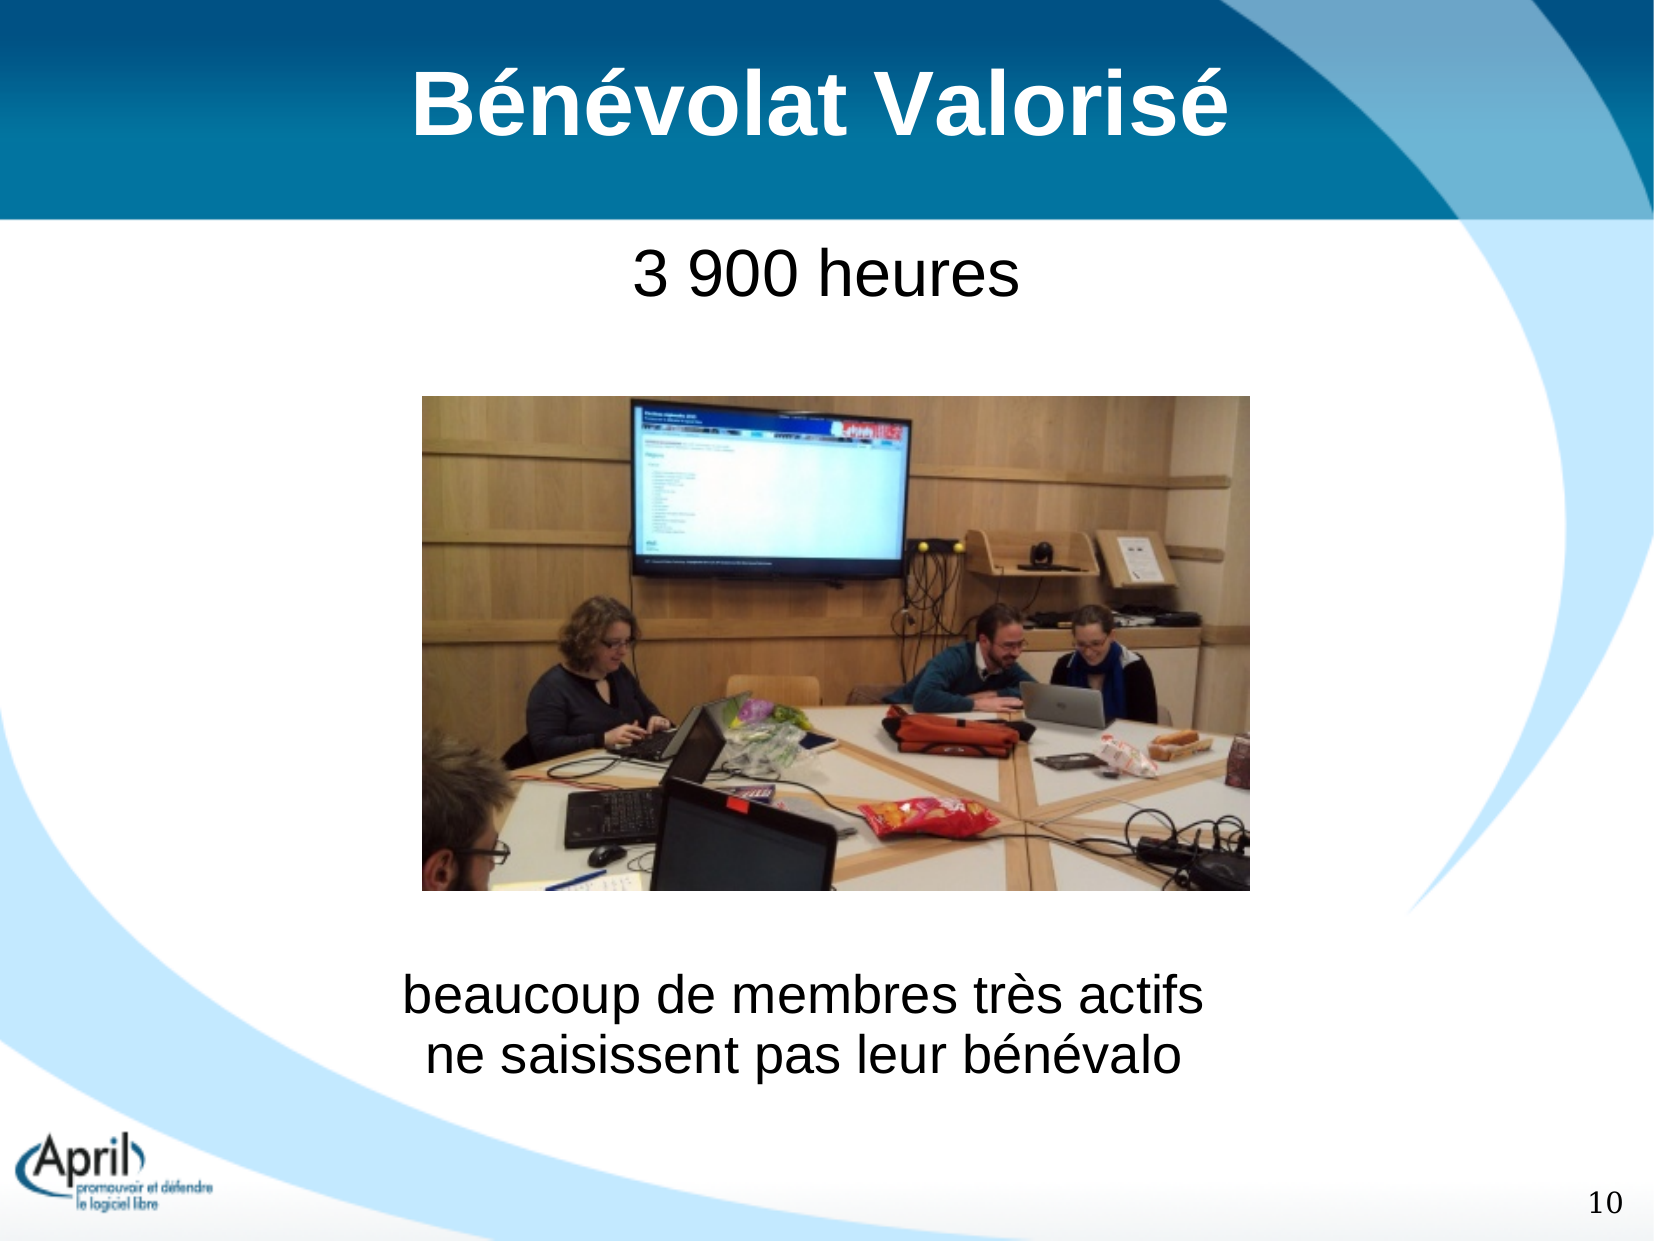

# Bénévolat Valorisé
3 900 heures
beaucoup de membres très actifs
ne saisissent pas leur bénévalo
10